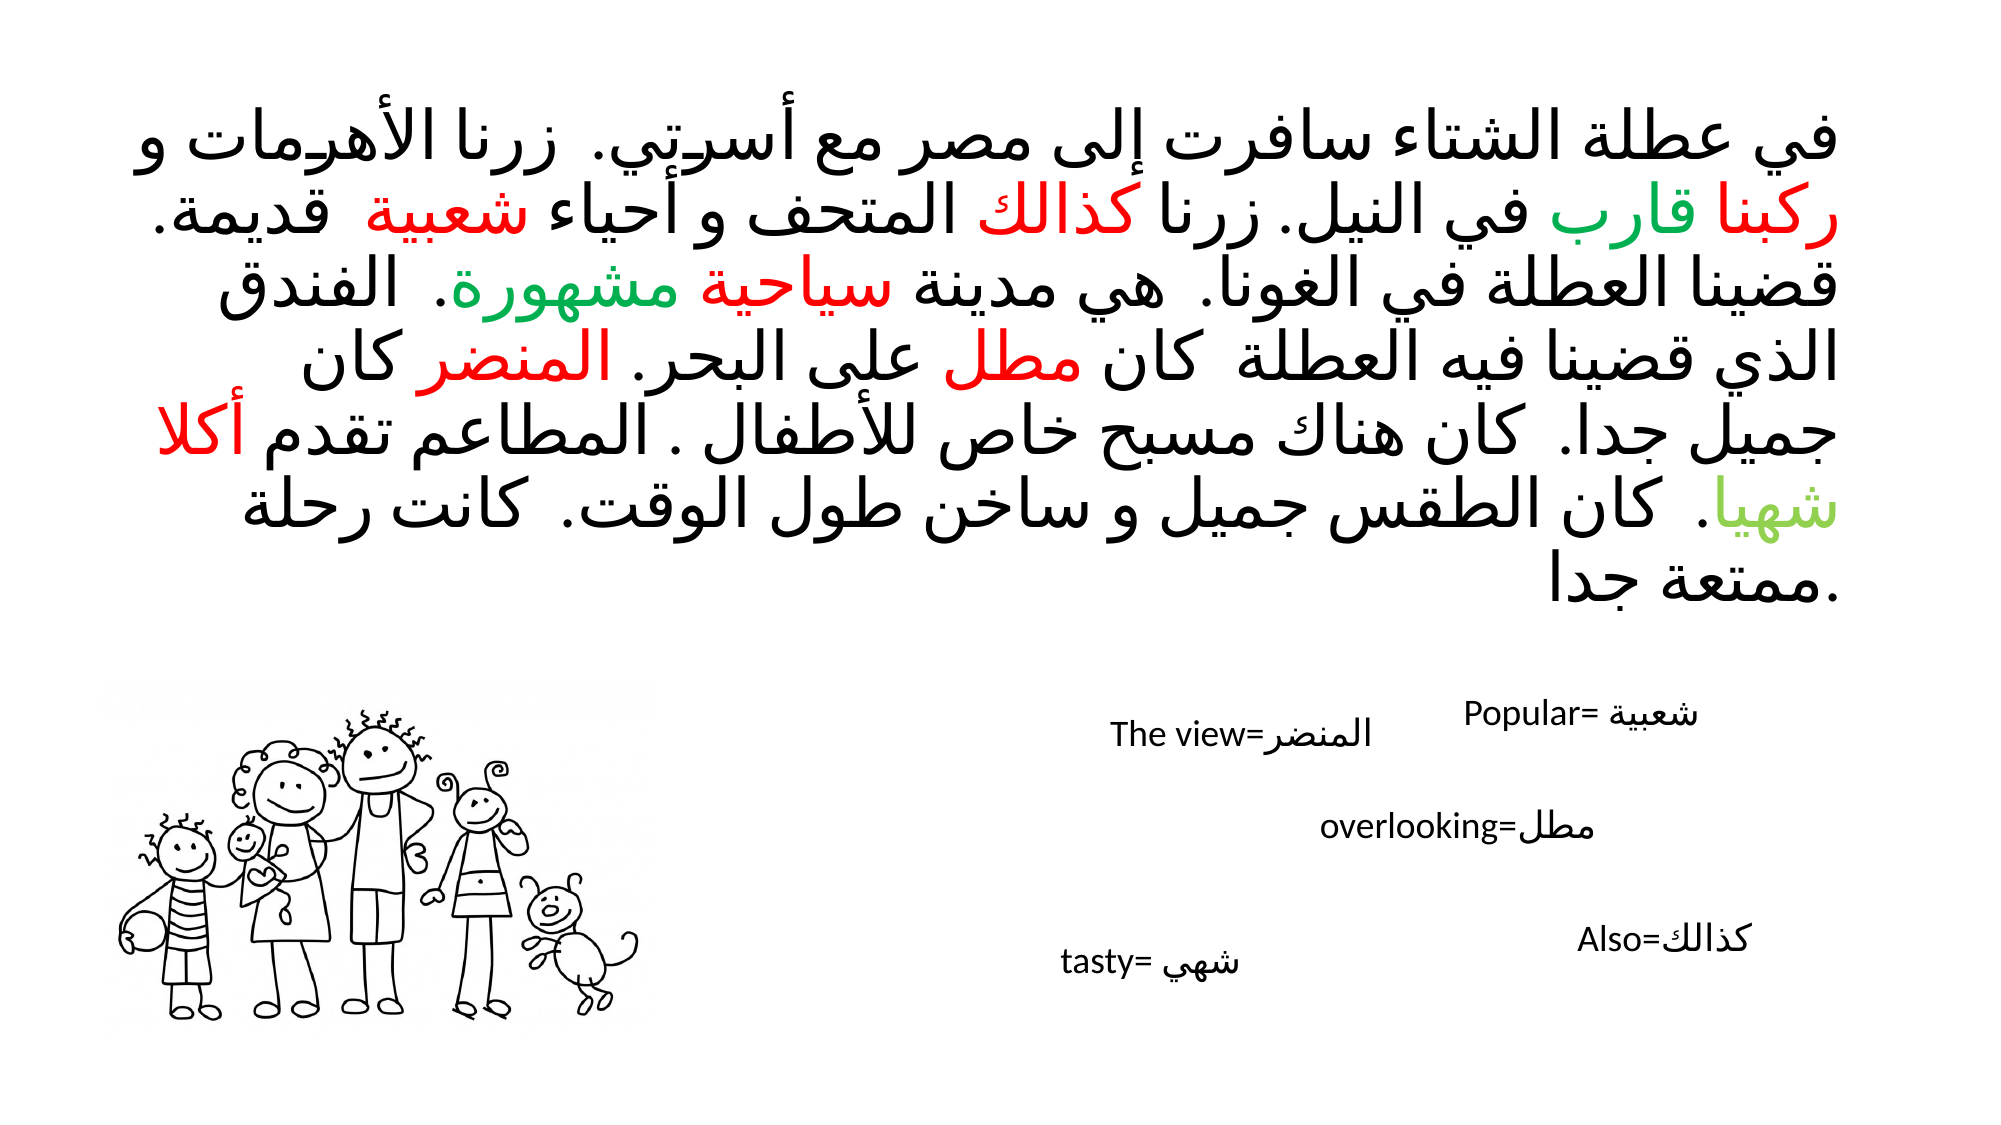

# في عطلة الشتاء سافرت إلى مصر مع أسرتي. زرنا الأهرمات و ركبنا قارب في النيل. زرنا كذالك المتحف و أحياء شعبية قديمة. قضينا العطلة في الغونا. هي مدينة سياحية مشهورة. الفندق الذي قضينا فيه العطلة كان مطل على البحر. المنضر كان جميل جدا. كان هناك مسبح خاص للأطفال . المطاعم تقدم أكلا شهيا. كان الطقس جميل و ساخن طول الوقت. كانت رحلة ممتعة جدا.
Popular= شعبية
The view=المنضر
overlooking=مطل
Also=كذالك
tasty= شهي